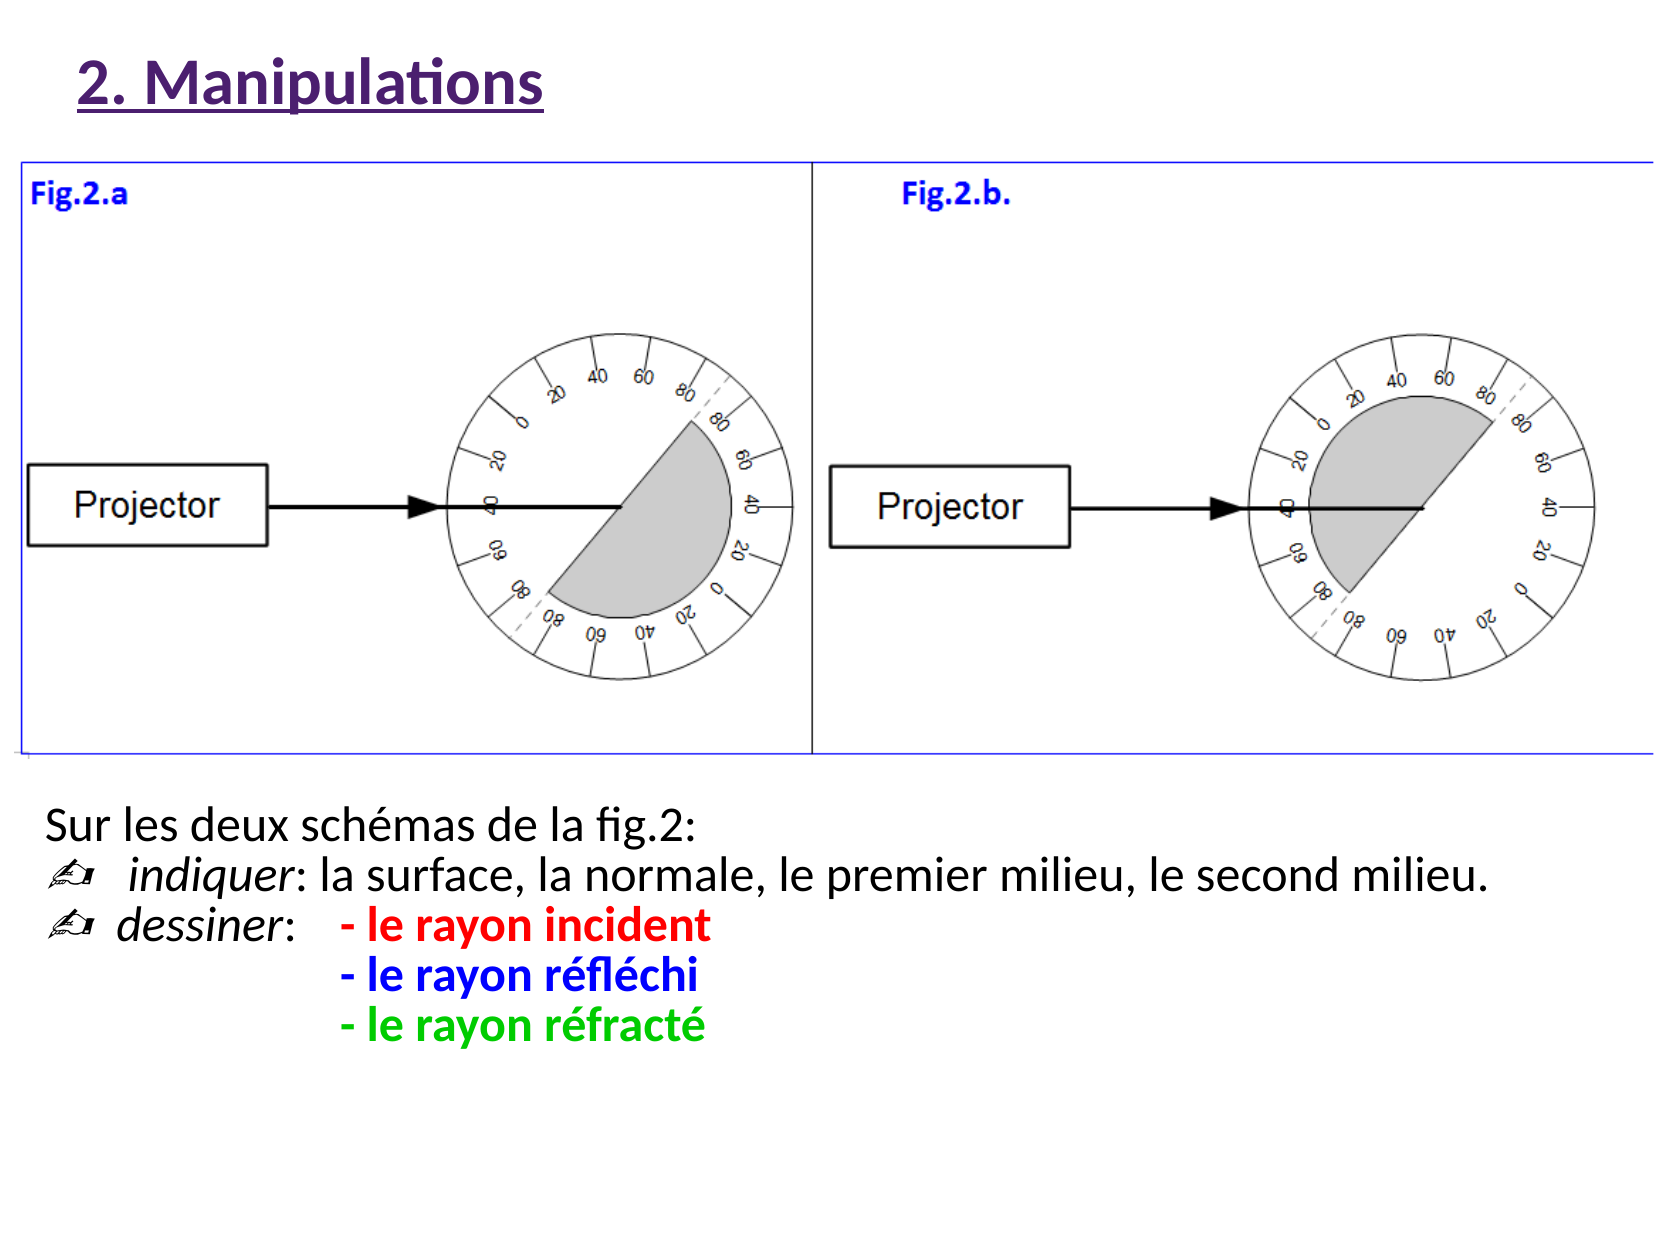

2. Manipulations
Sur les deux schémas de la fig.2:
 indiquer: la surface, la normale, le premier milieu, le second milieu.
 dessiner:	- le rayon incident
				- le rayon réfléchi
				- le rayon réfracté